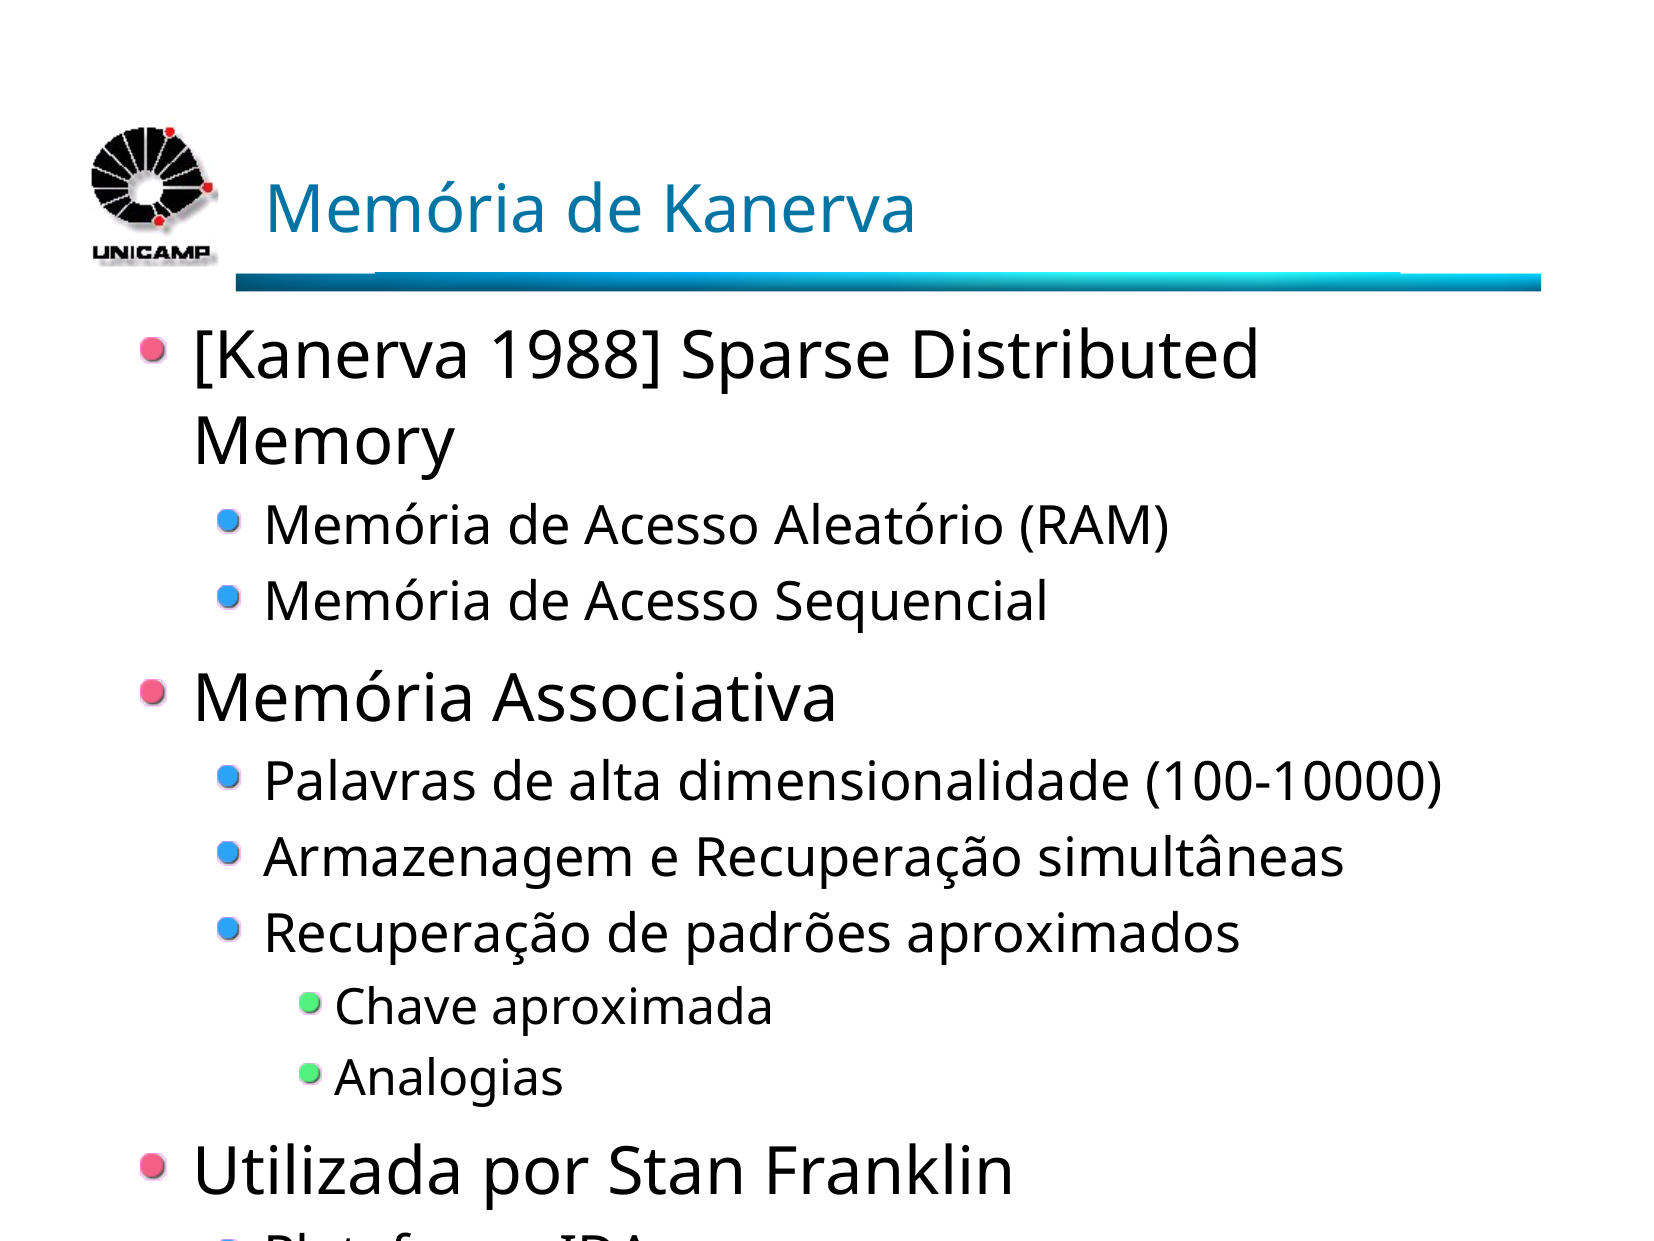

# Memória de Kanerva
[Kanerva 1988] Sparse Distributed Memory
Memória de Acesso Aleatório (RAM)
Memória de Acesso Sequencial
Memória Associativa
Palavras de alta dimensionalidade (100-10000)
Armazenagem e Recuperação simultâneas
Recuperação de padrões aproximados
Chave aproximada
Analogias
Utilizada por Stan Franklin
Plataforma IDA
Memória Episódica